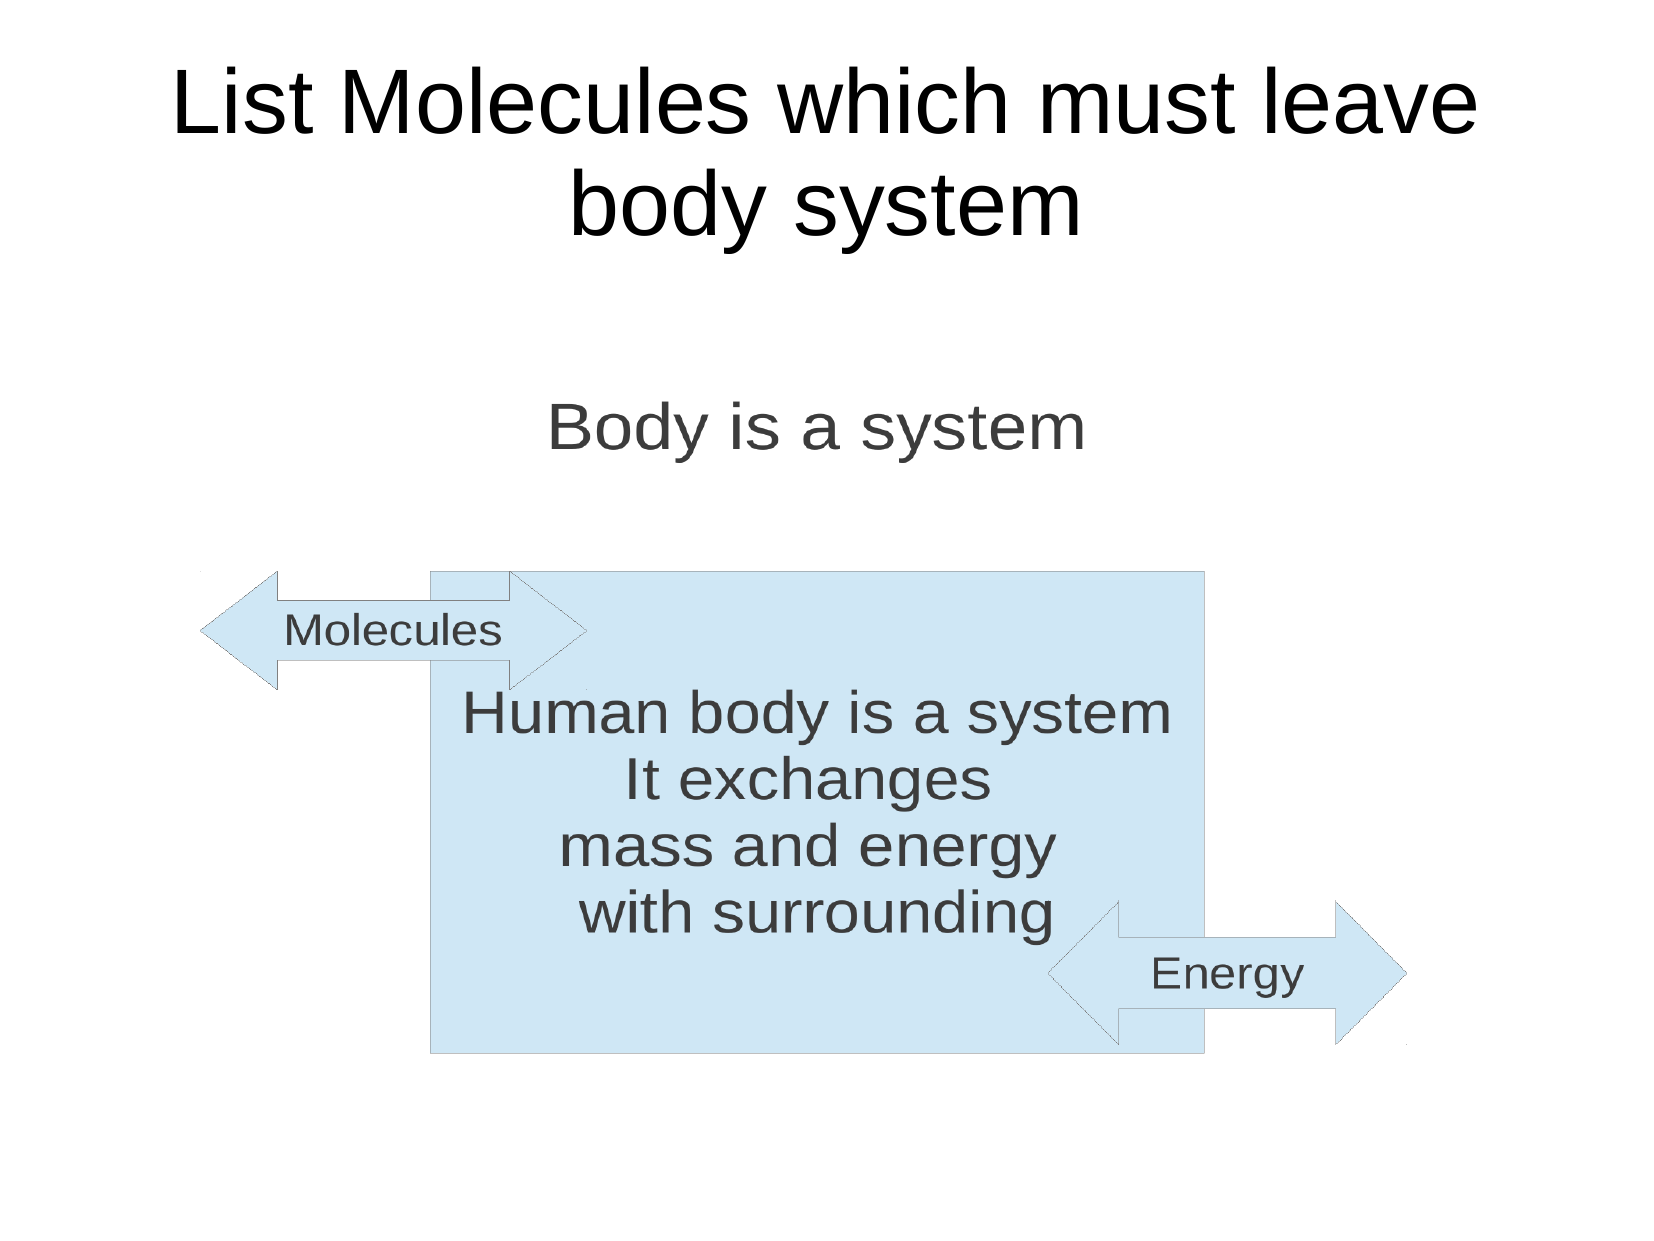

# List Molecules which must leave body system